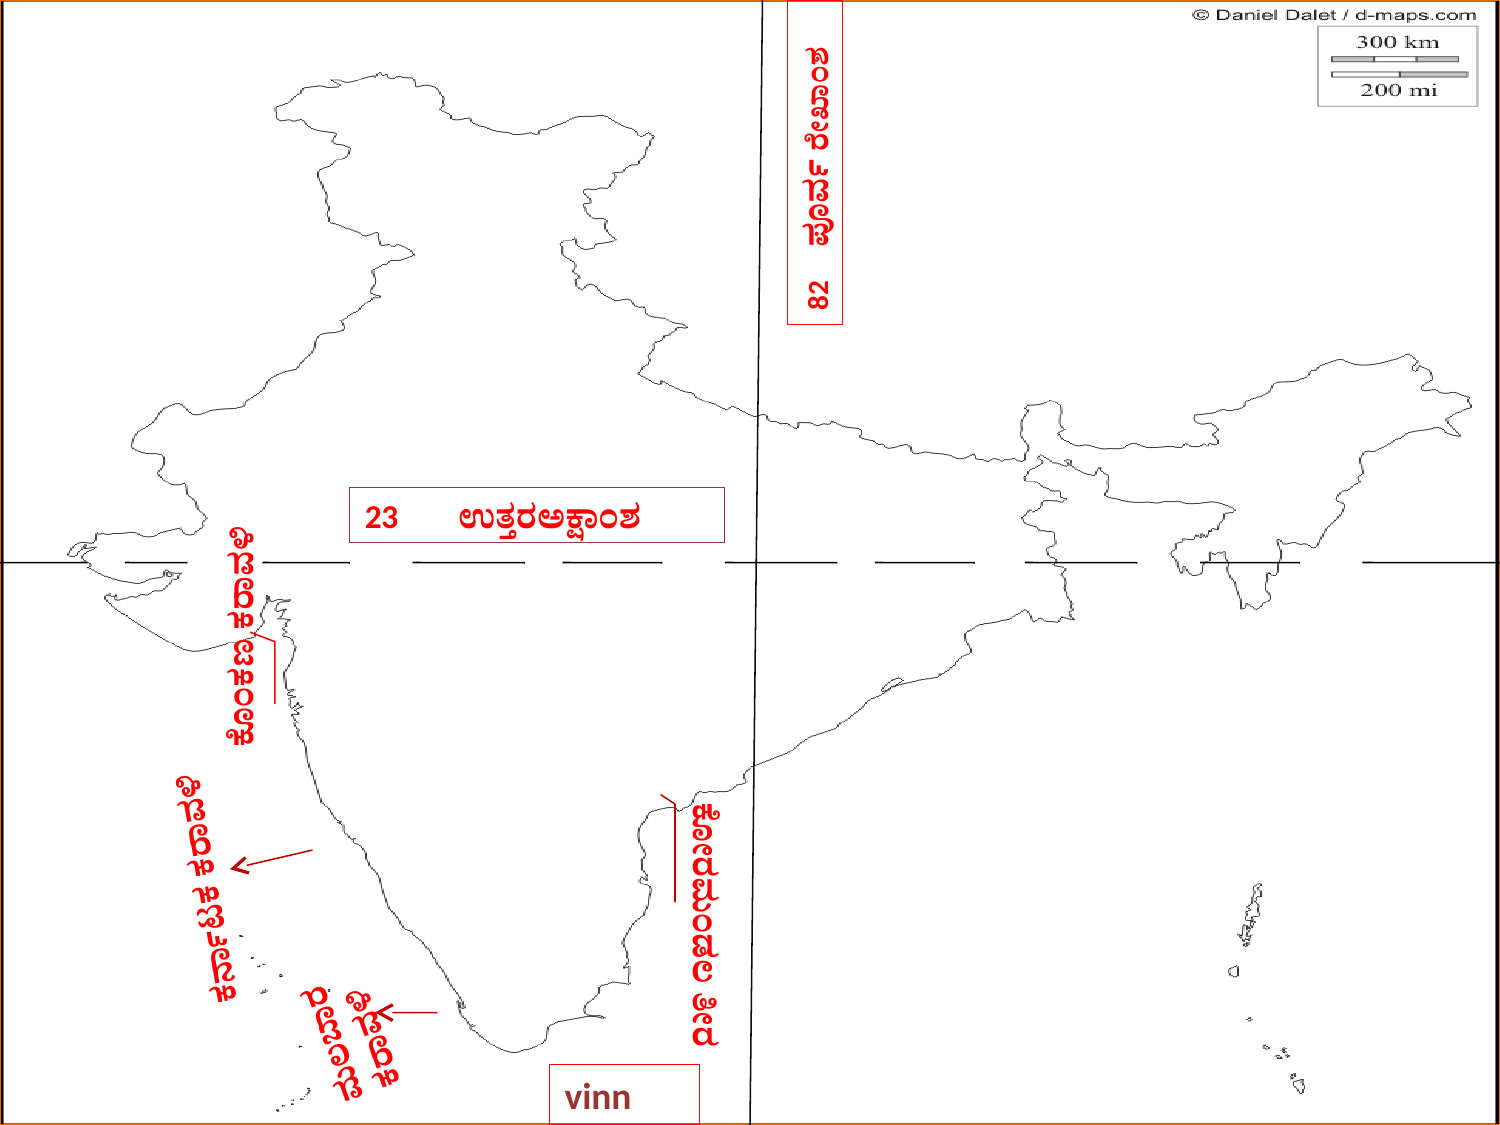

82 ಪೂರ್ವ ರೇಖಾಂಶ
23 ಉತ್ತರಅಕ್ಷಾಂಶ
ಕೊಂಕಣ ಕರಾವಳಿ
ಕರ್ನಾಟಕ ಕರಾವಳಿ
ಕೋರಮಂಡಲ ತೀರ
ಮಲಬಾರ ಕರಾವಳಿ
vinn